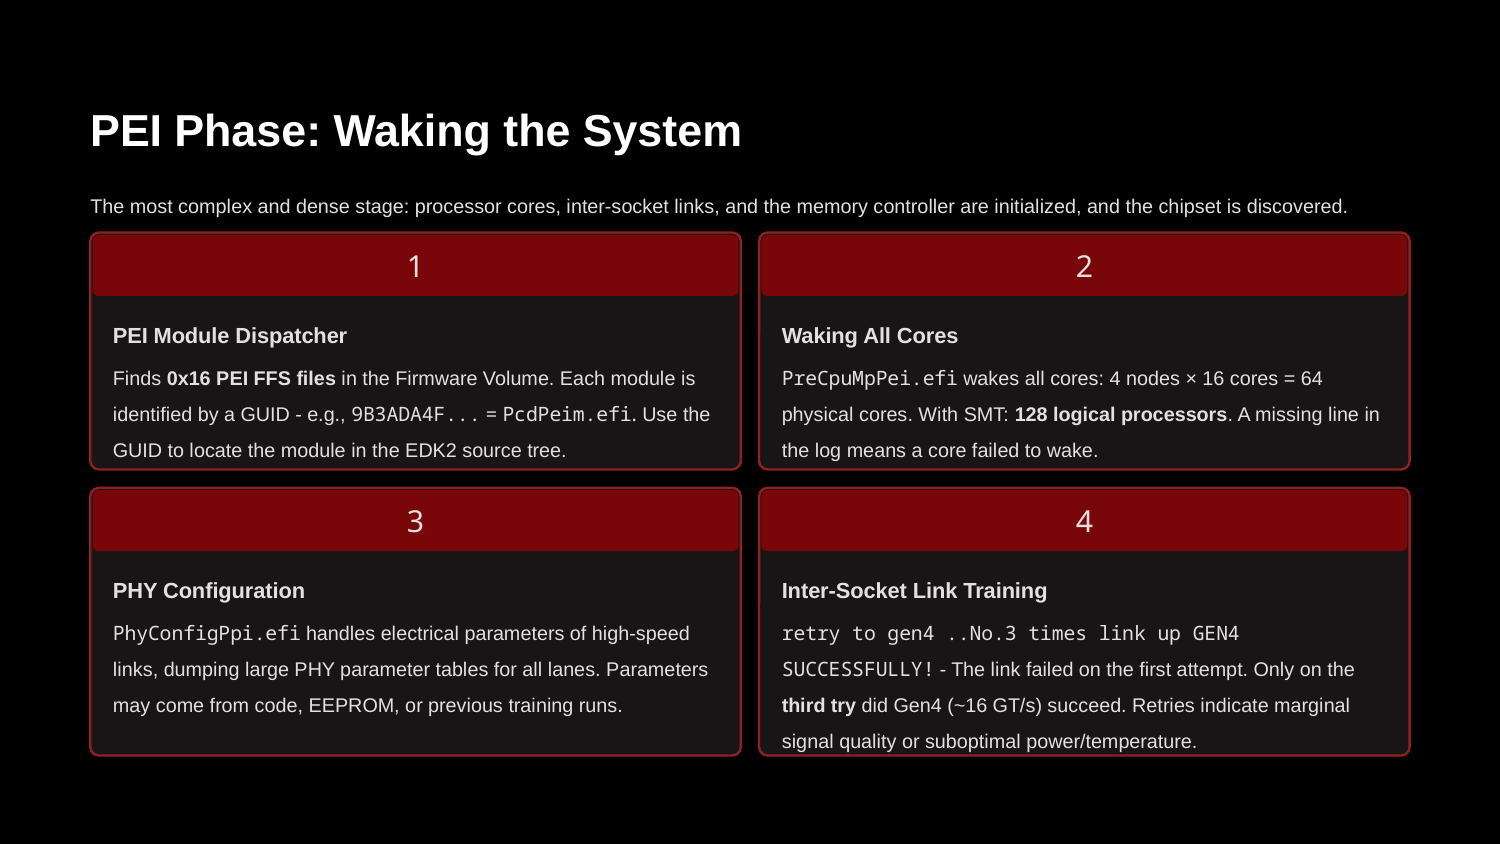

PEI Phase: Waking the System
The most complex and dense stage: processor cores, inter-socket links, and the memory controller are initialized, and the chipset is discovered.
1
2
PEI Module Dispatcher
Waking All Cores
Finds 0x16 PEI FFS files in the Firmware Volume. Each module is identified by a GUID - e.g., 9B3ADA4F... = PcdPeim.efi. Use the GUID to locate the module in the EDK2 source tree.
PreCpuMpPei.efi wakes all cores: 4 nodes × 16 cores = 64 physical cores. With SMT: 128 logical processors. A missing line in the log means a core failed to wake.
3
4
PHY Configuration
Inter-Socket Link Training
PhyConfigPpi.efi handles electrical parameters of high-speed links, dumping large PHY parameter tables for all lanes. Parameters may come from code, EEPROM, or previous training runs.
retry to gen4 ..No.3 times link up GEN4 SUCCESSFULLY! - The link failed on the first attempt. Only on the third try did Gen4 (~16 GT/s) succeed. Retries indicate marginal signal quality or suboptimal power/temperature.